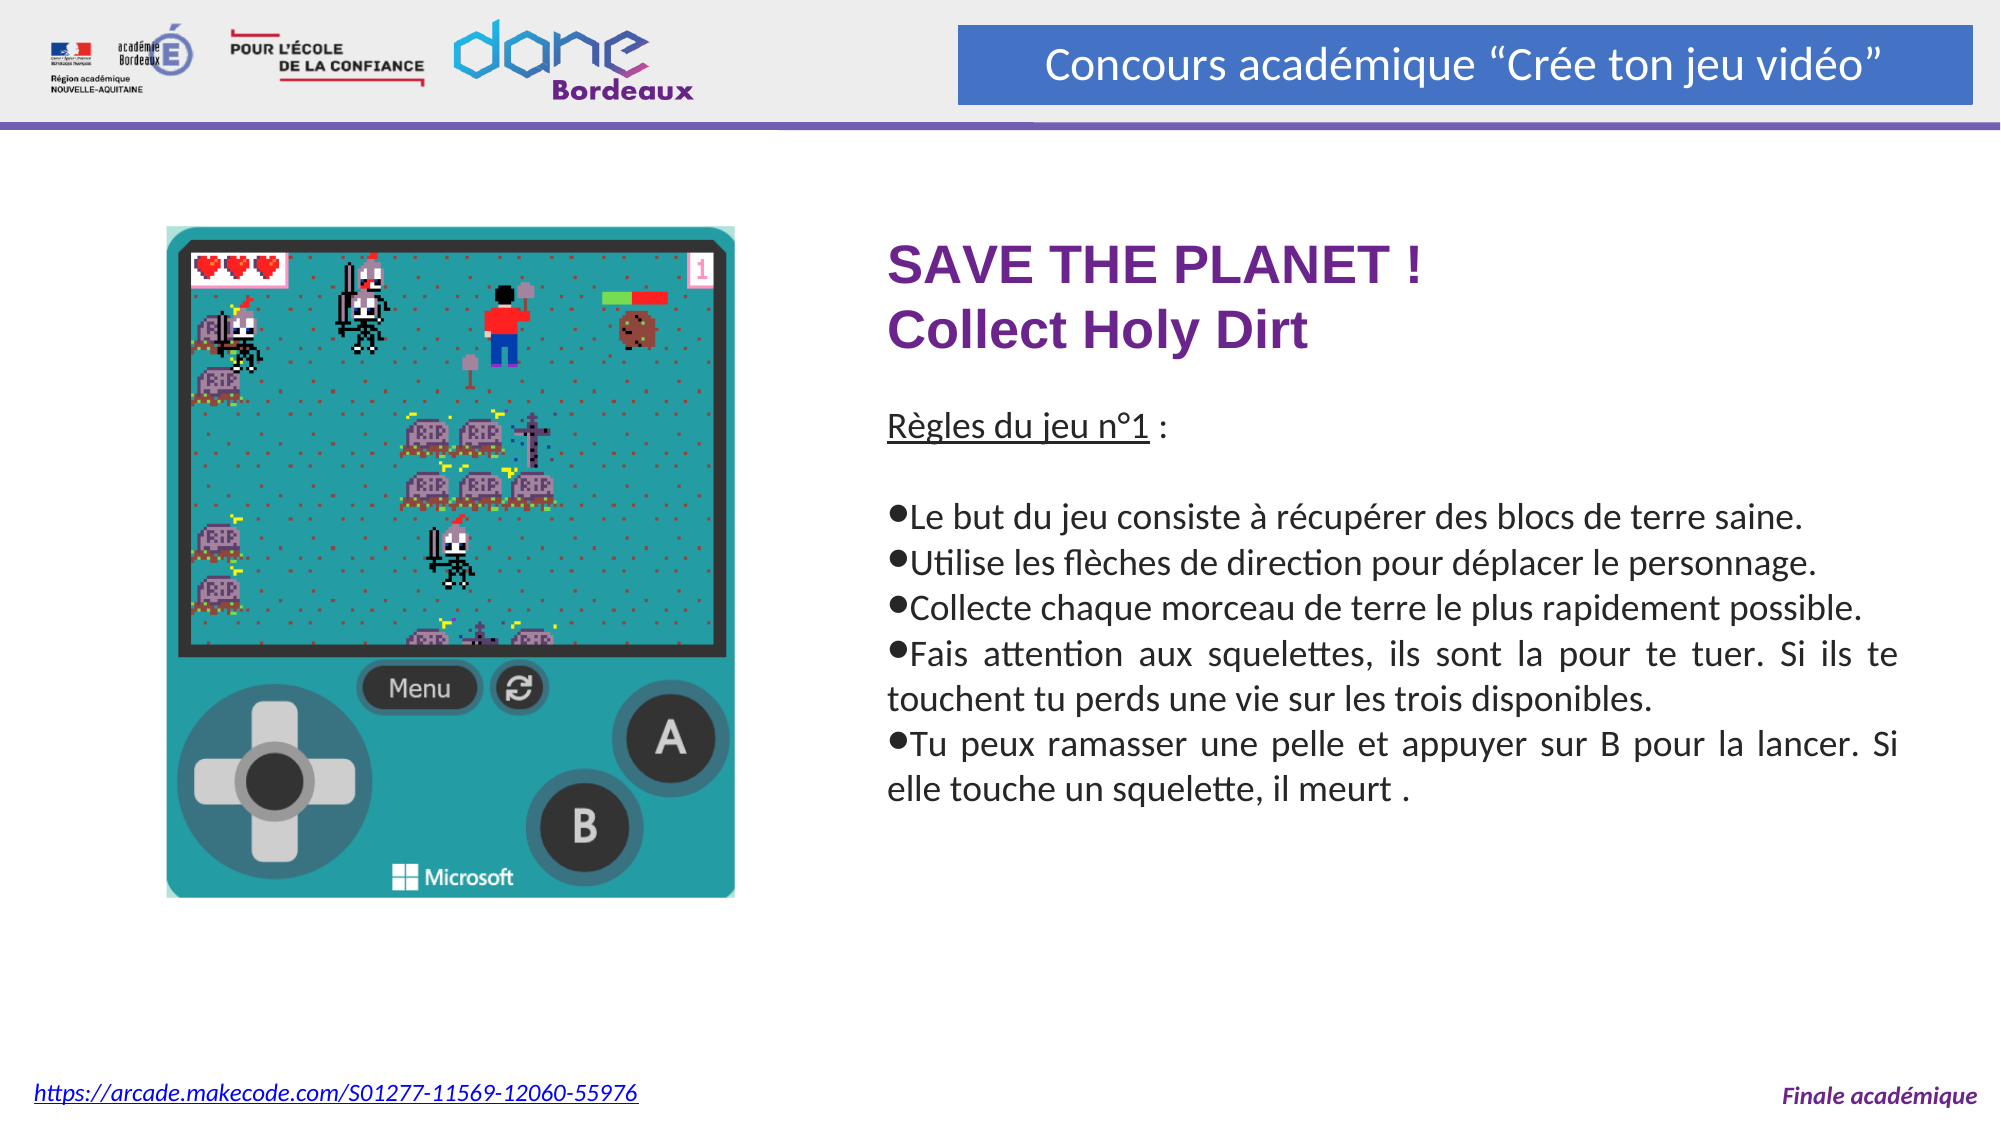

Concours académique “Crée ton jeu vidéo”
SAVE THE PLANET !
Collect Holy Dirt
Règles du jeu n°1 :
Le but du jeu consiste à récupérer des blocs de terre saine.
Utilise les flèches de direction pour déplacer le personnage.
Collecte chaque morceau de terre le plus rapidement possible.
Fais attention aux squelettes, ils sont la pour te tuer. Si ils te touchent tu perds une vie sur les trois disponibles.
Tu peux ramasser une pelle et appuyer sur B pour la lancer. Si elle touche un squelette, il meurt .
Finale académique
https://arcade.makecode.com/S01277-11569-12060-55976